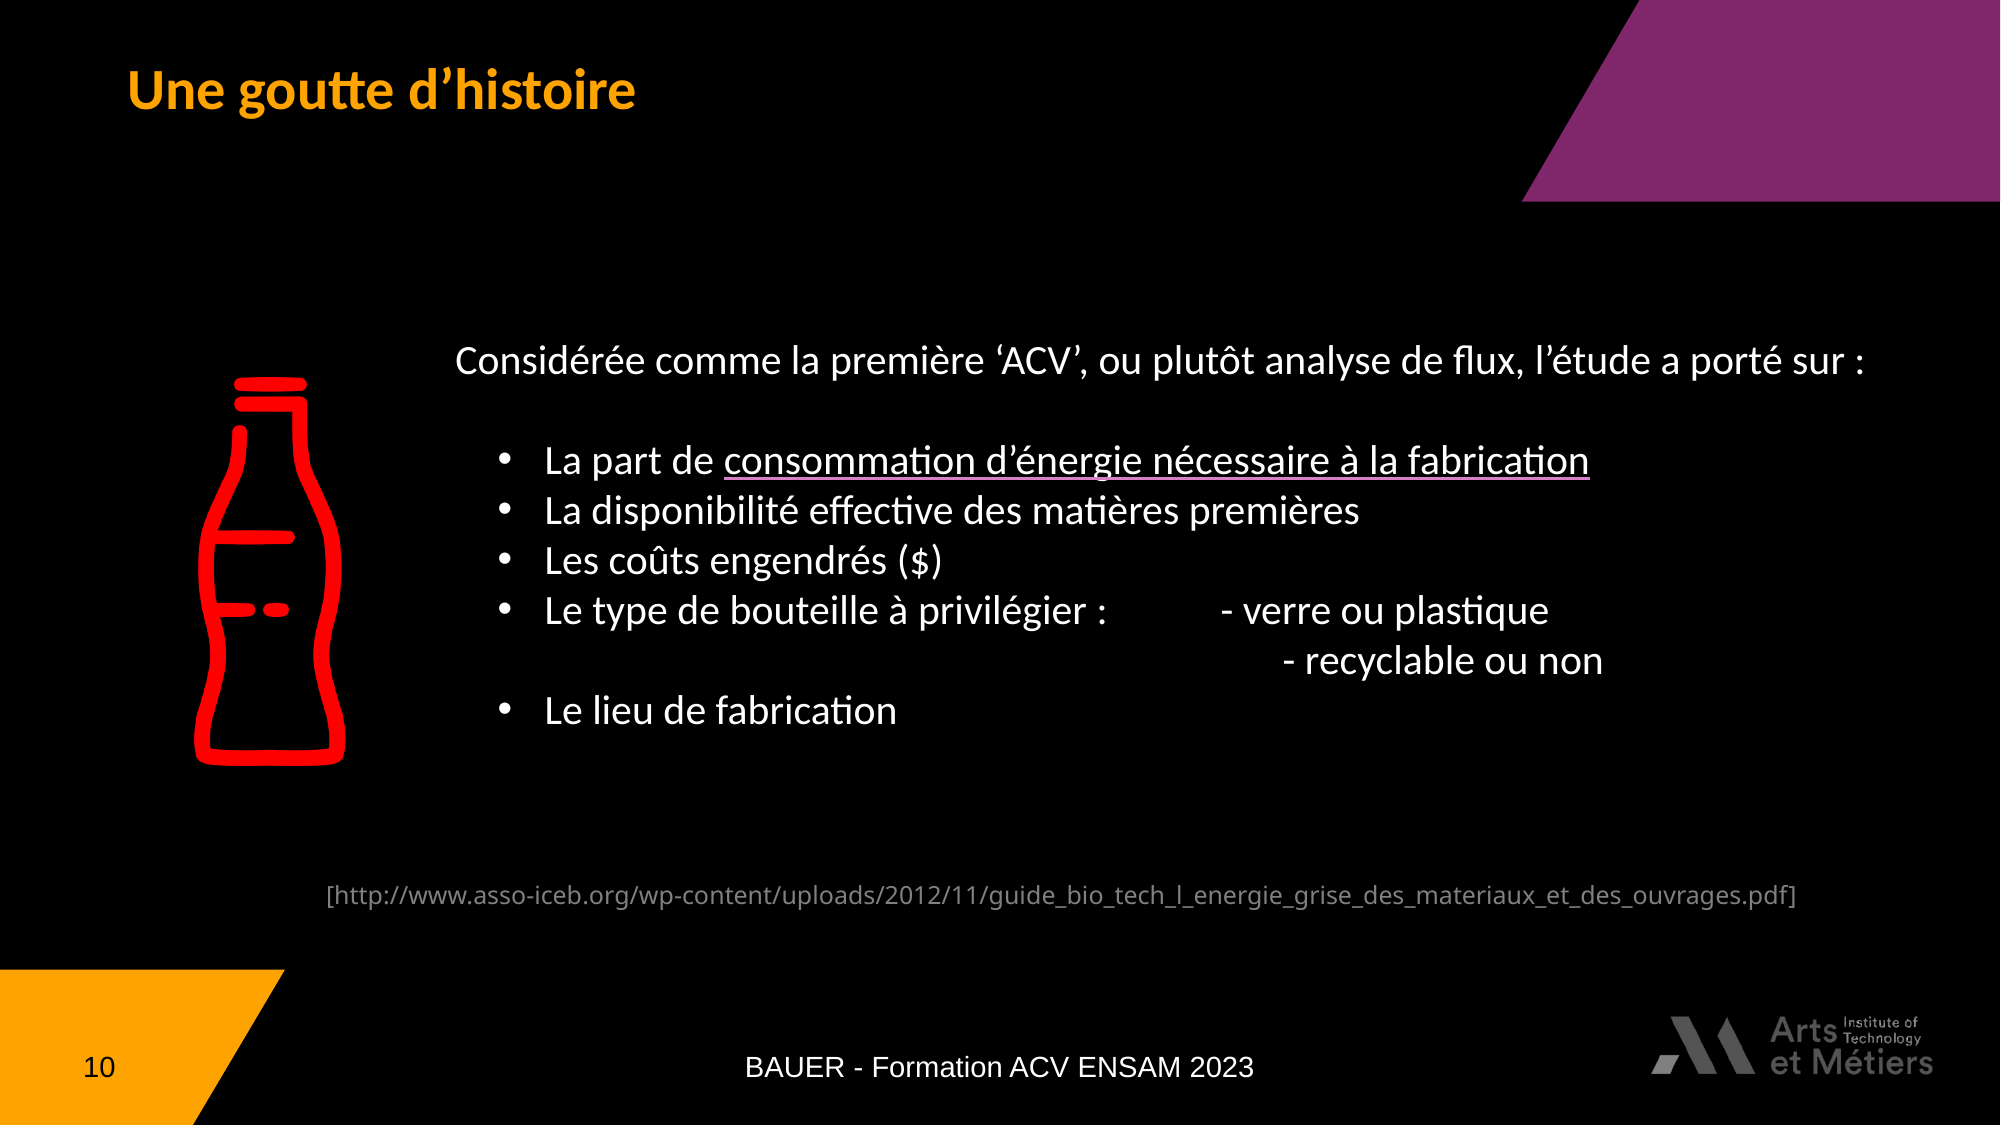

# Une goutte d’histoire
Considérée comme la première ‘ACV’, ou plutôt analyse de flux, l’étude a porté sur :
La part de consommation d’énergie nécessaire à la fabrication
La disponibilité effective des matières premières
Les coûts engendrés ($)
Le type de bouteille à privilégier :	- verre ou plastique
		- recyclable ou non
Le lieu de fabrication
[http://www.asso-iceb.org/wp-content/uploads/2012/11/guide_bio_tech_l_energie_grise_des_materiaux_et_des_ouvrages.pdf]